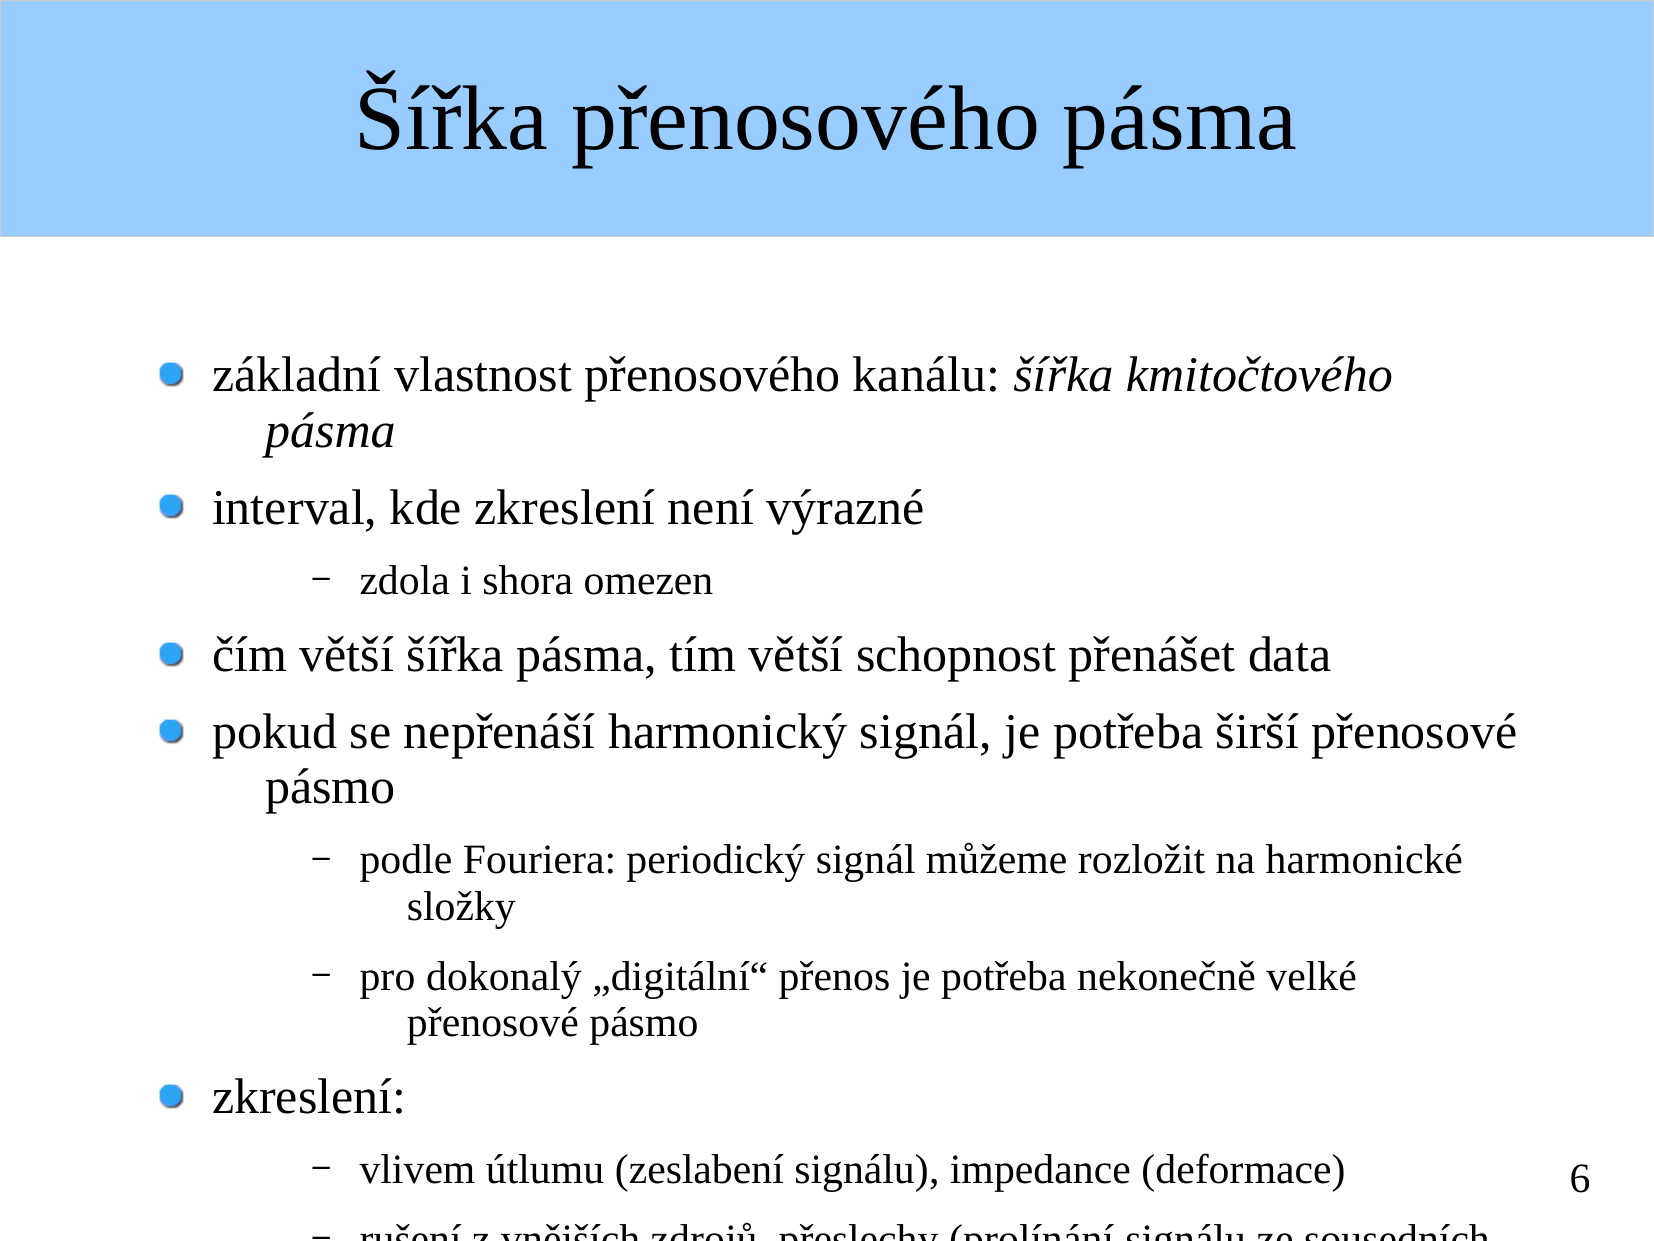

# Šířka přenosového pásma
základní vlastnost přenosového kanálu: šířka kmitočtového pásma
interval, kde zkreslení není výrazné
zdola i shora omezen
čím větší šířka pásma, tím větší schopnost přenášet data
pokud se nepřenáší harmonický signál, je potřeba širší přenosové pásmo
podle Fouriera: periodický signál můžeme rozložit na harmonické složky
pro dokonalý „digitální“ přenos je potřeba nekonečně velké přenosové pásmo
zkreslení:
vlivem útlumu (zeslabení signálu), impedance (deformace)
rušení z vnějších zdrojů, přeslechy (prolínání signálu ze sousedních vedení)